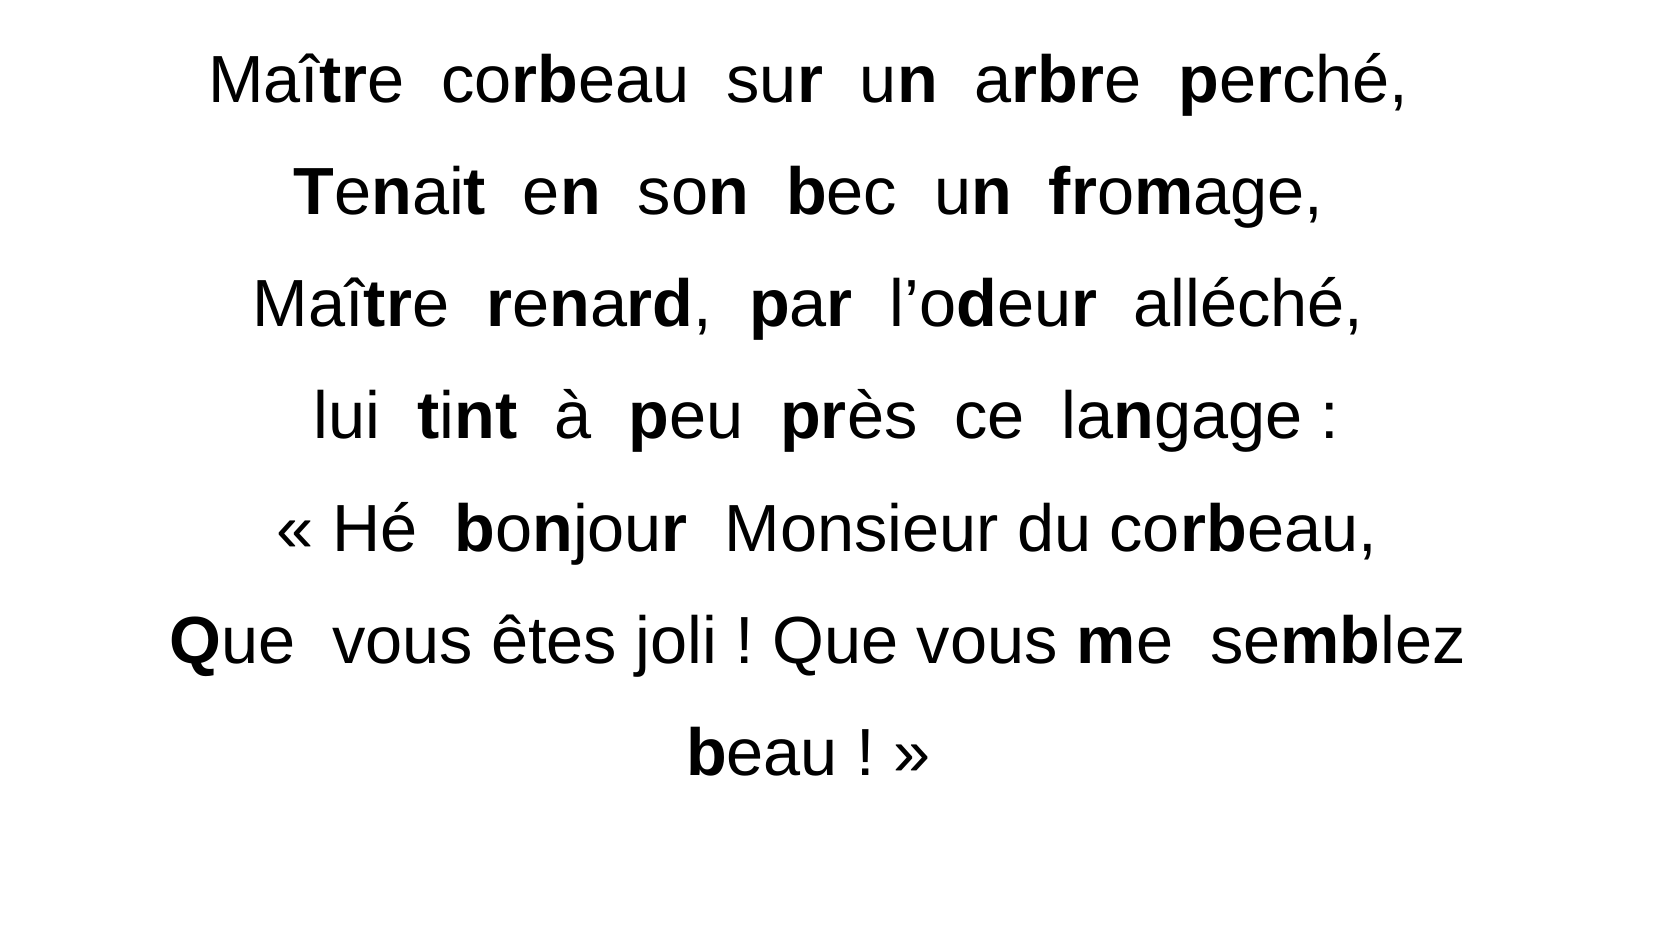

# Maître corbeau sur un arbre perché,
Tenait en son bec un fromage,
Maître renard, par l’odeur alléché,
lui tint à peu près ce langage :
« Hé bonjour Monsieur du corbeau,
Que vous êtes joli ! Que vous me semblez beau ! »